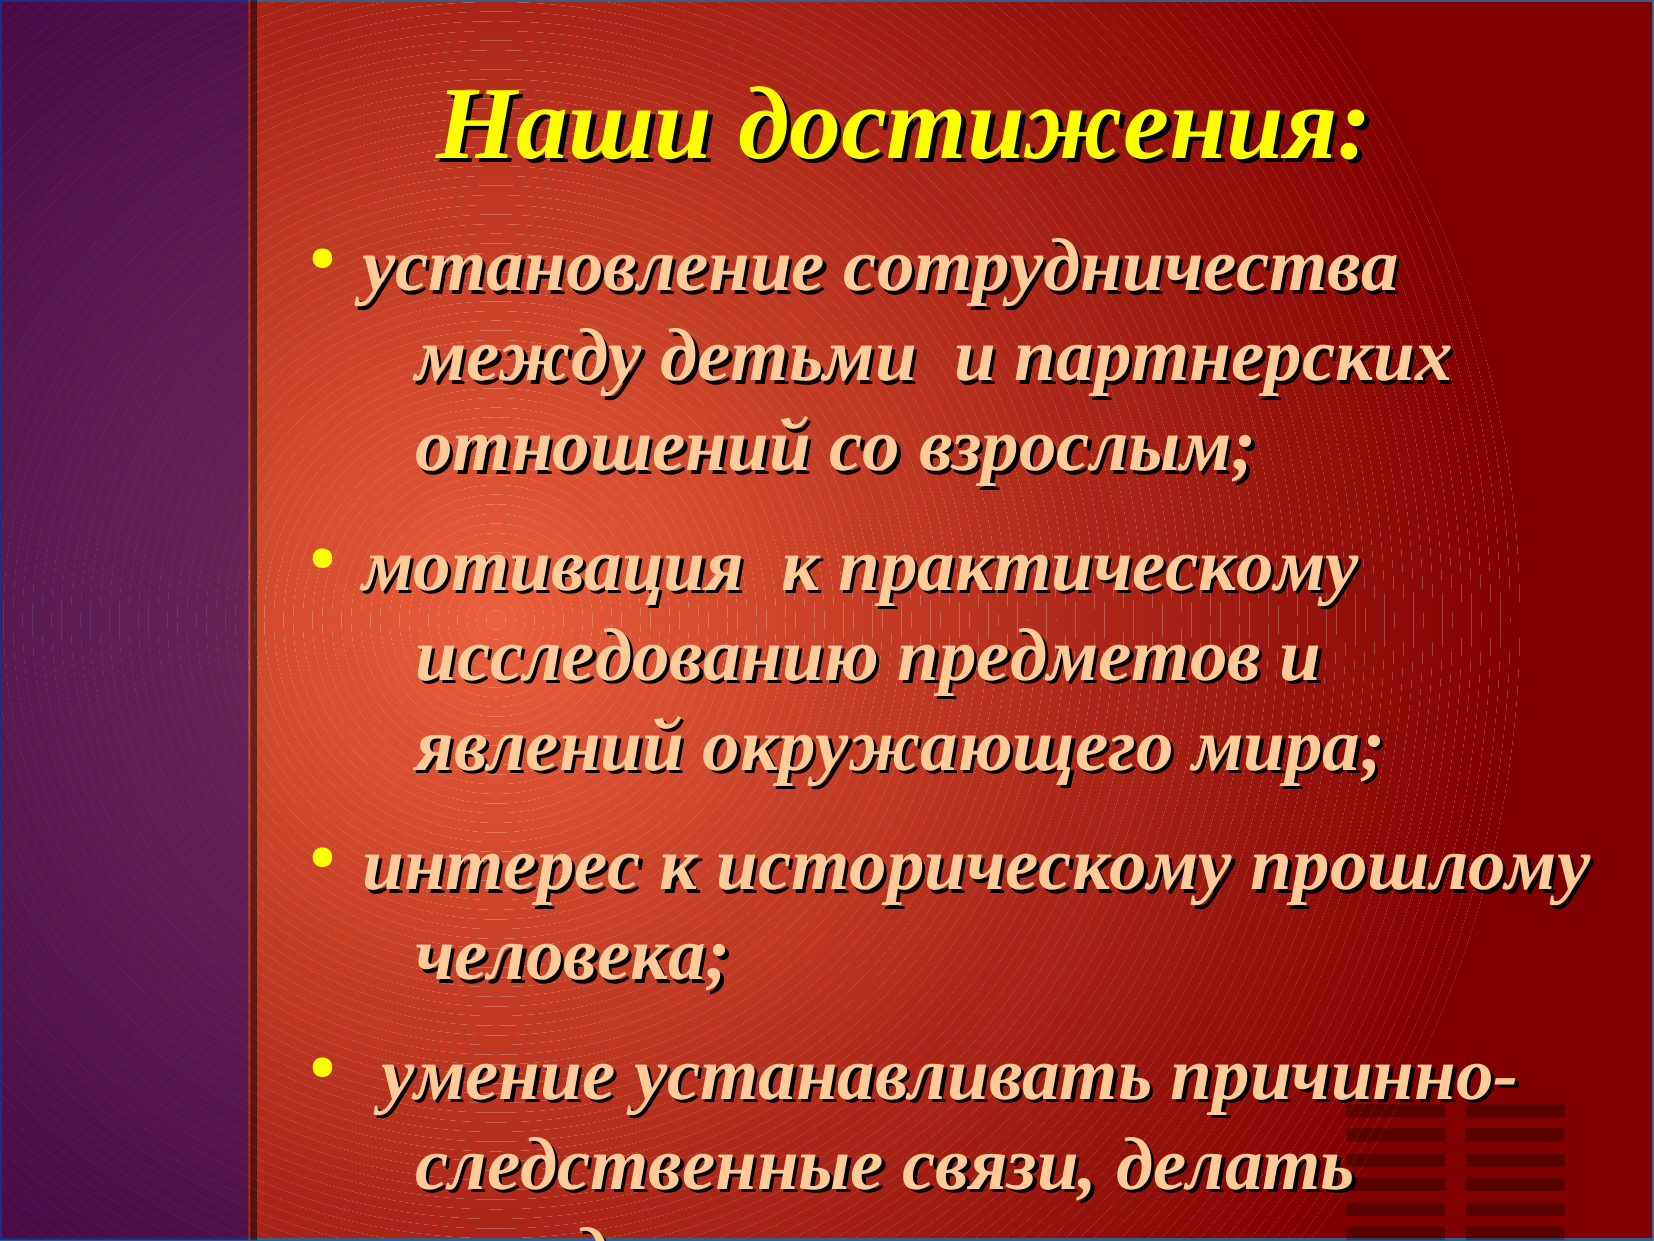

# Наши достижения:
установление сотрудничества между детьми и партнерских отношений со взрослым;
мотивация к практическому исследованию предметов и явлений окружающего мира;
интерес к историческому прошлому человека;
 умение устанавливать причинно- следственные связи, делать выводы, умозаключения.